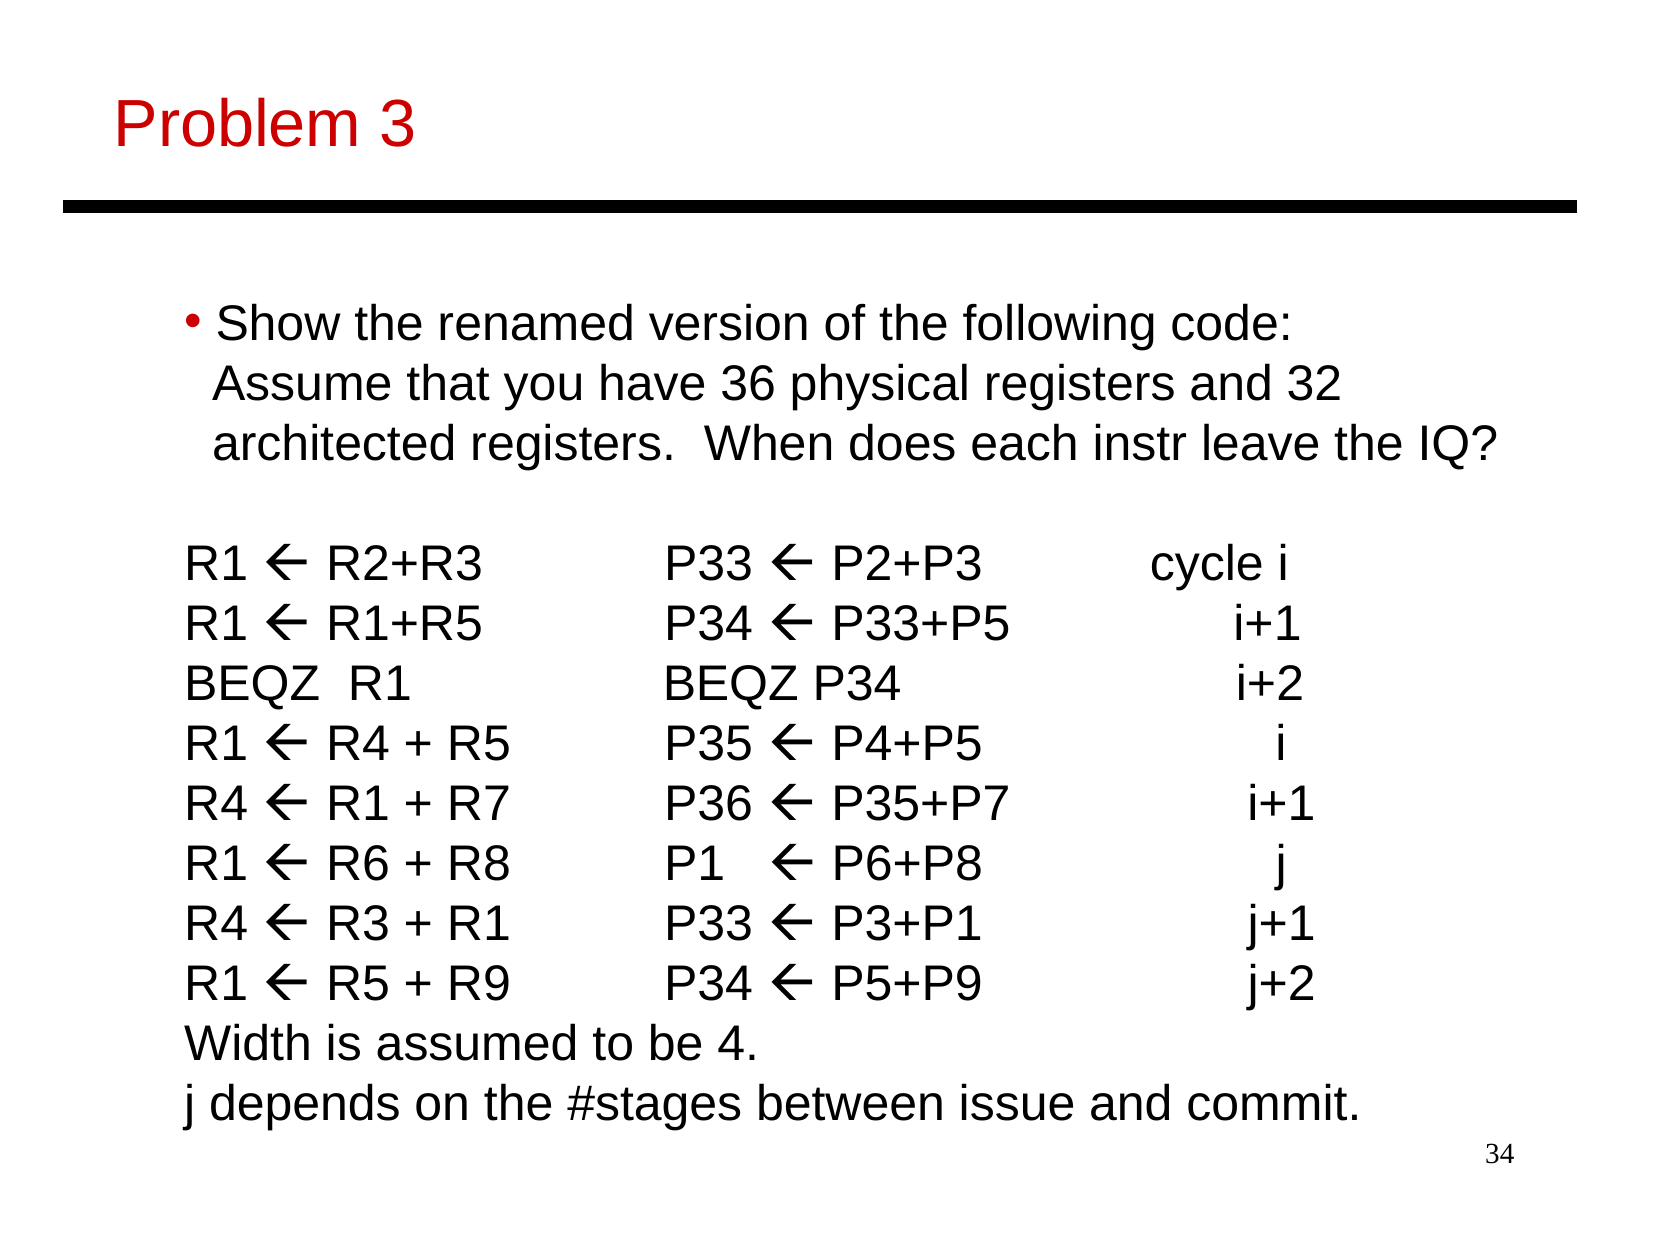

Problem 3
 Show the renamed version of the following code:
 Assume that you have 36 physical registers and 32
 architected registers. When does each instr leave the IQ?
R1  R2+R3 P33  P2+P3 cycle i
R1  R1+R5 P34  P33+P5 i+1
BEQZ R1 BEQZ P34 i+2
R1  R4 + R5 P35  P4+P5 i
R4  R1 + R7 P36  P35+P7 i+1
R1  R6 + R8 P1  P6+P8 j
R4  R3 + R1 P33  P3+P1 j+1
R1  R5 + R9 P34  P5+P9 j+2
Width is assumed to be 4.
j depends on the #stages between issue and commit.